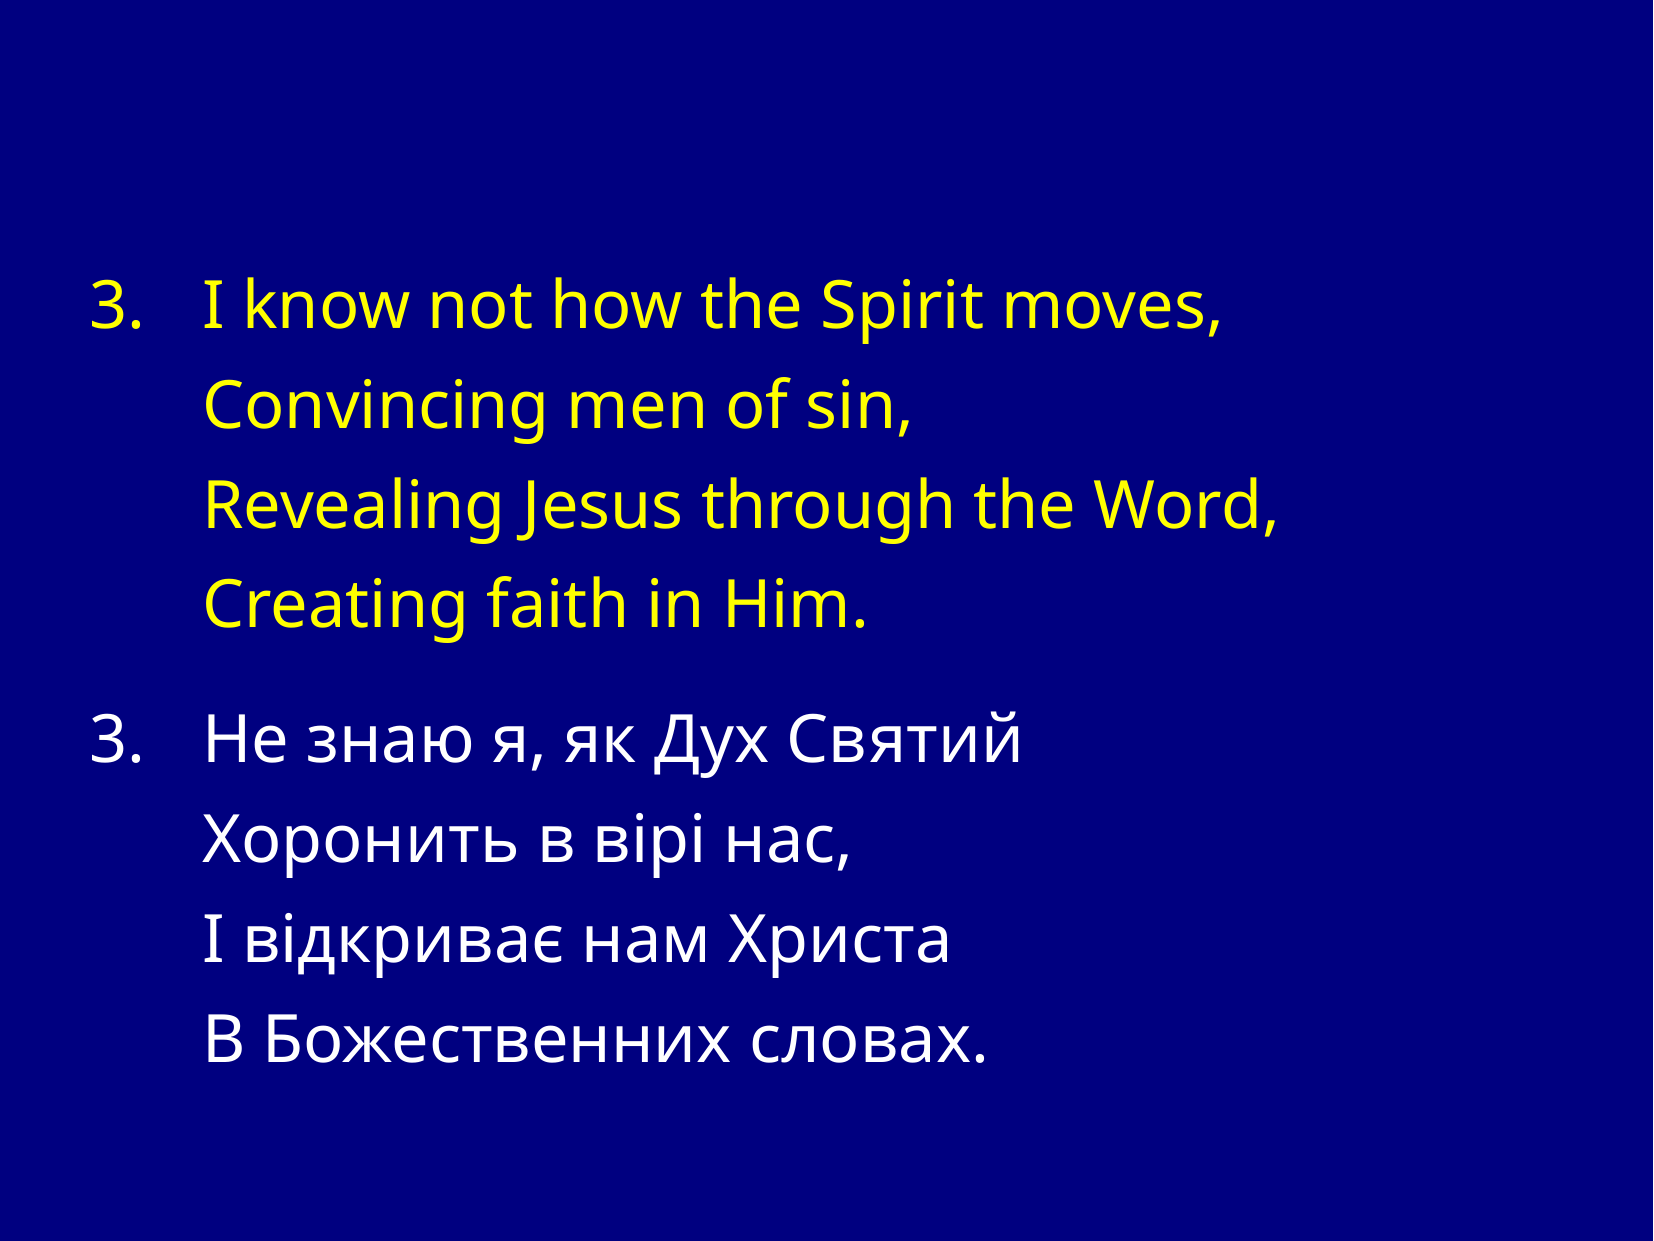

3.	I know not how the Spirit moves,
	Convincing men of sin,
	Revealing Jesus through the Word,
	Creating faith in Him.
3.	Не знаю я, як Дух Святий
	Хоронить в вірі нас,
	І відкриває нам Христа
	В Божественних словах.